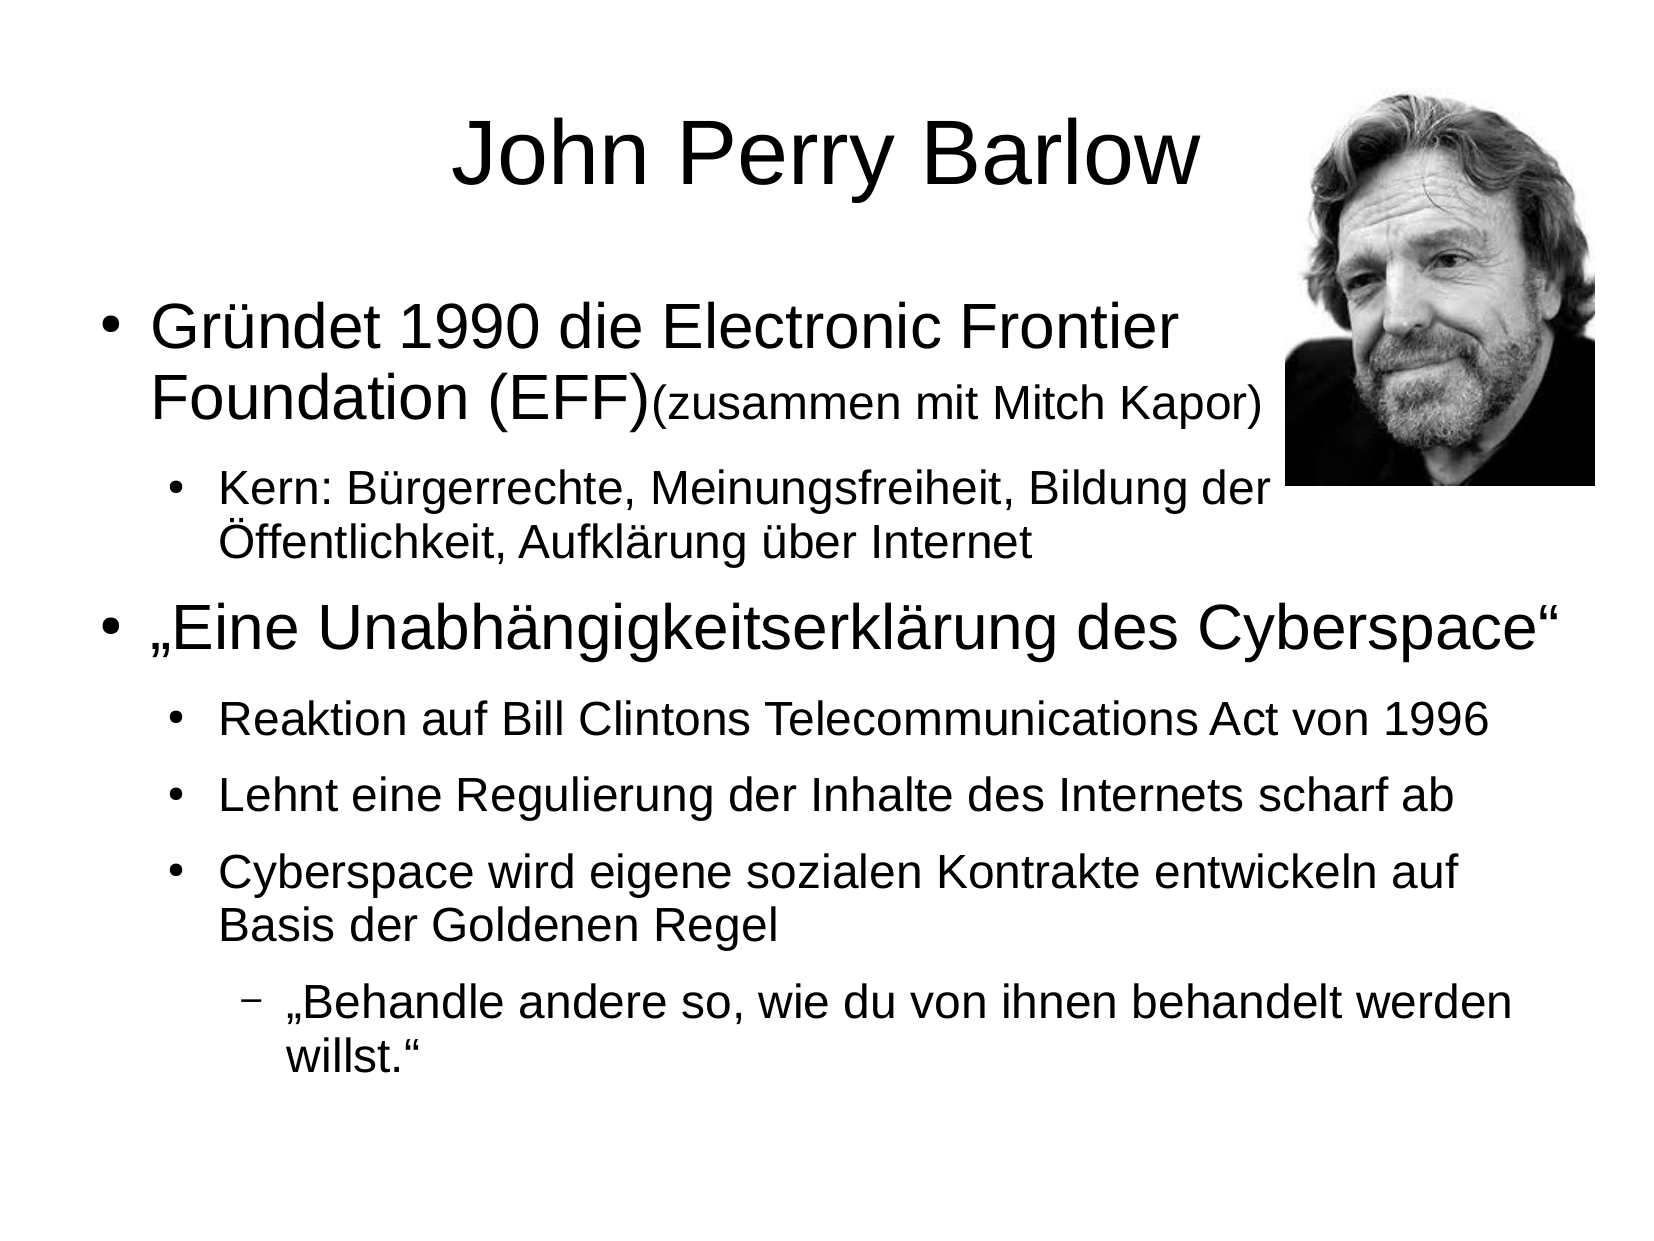

# John Perry Barlow
Gründet 1990 die Electronic Frontier
Foundation (EFF)(zusammen mit Mitch Kapor)
Kern: Bürgerrechte, Meinungsfreiheit, Bildung der
Öffentlichkeit, Aufklärung über Internet
„Eine Unabhängigkeitserklärung des Cyberspace“
Reaktion auf Bill Clintons Telecommunications Act von 1996
Lehnt eine Regulierung der Inhalte des Internets scharf ab
Cyberspace wird eigene sozialen Kontrakte entwickeln auf Basis der Goldenen Regel
„Behandle andere so, wie du von ihnen behandelt werden willst.“